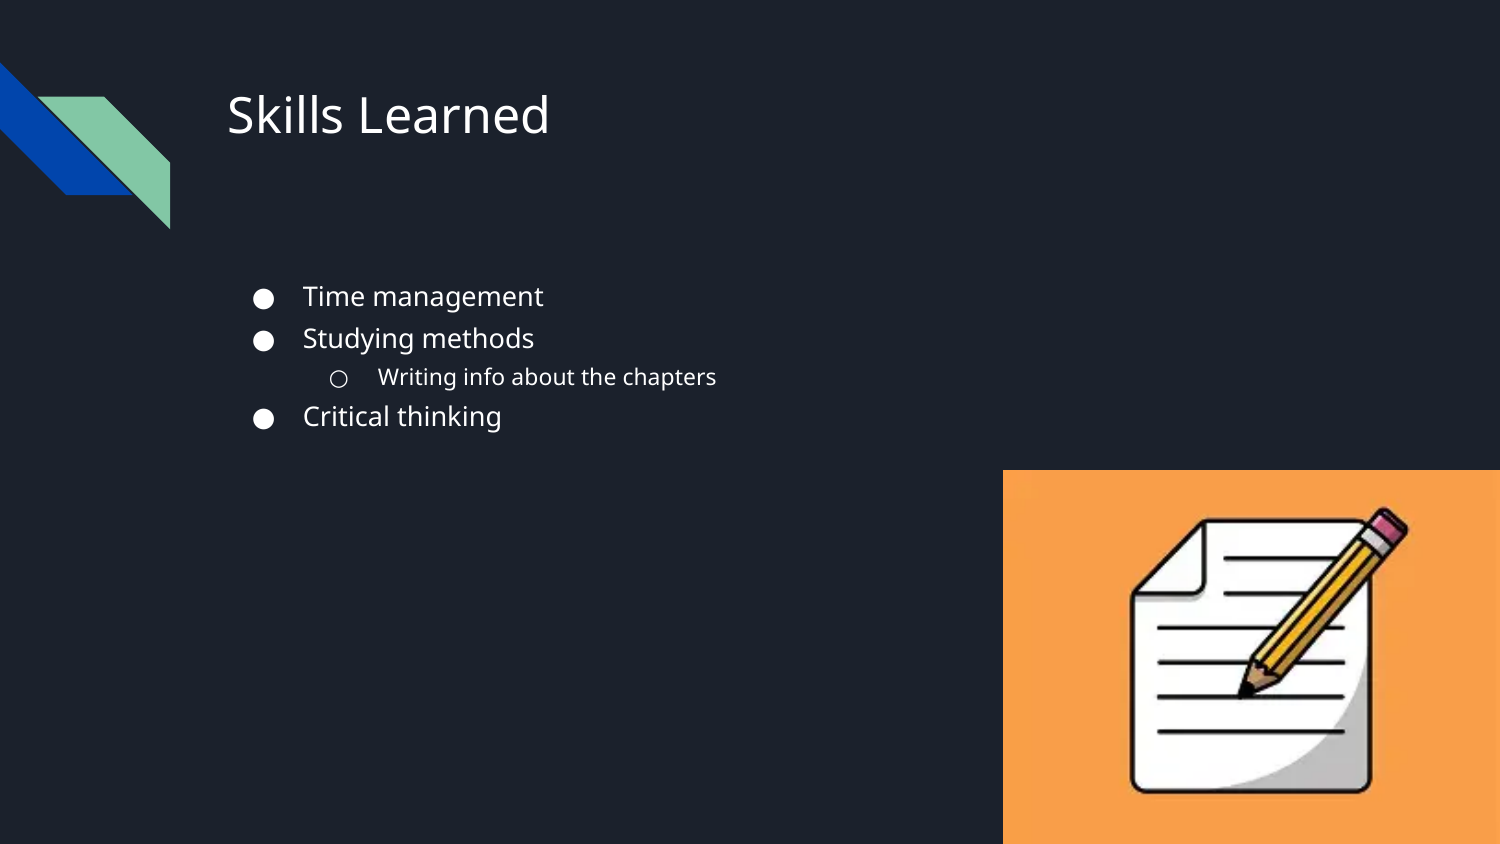

# Skills Learned
Time management
Studying methods
Writing info about the chapters
Critical thinking